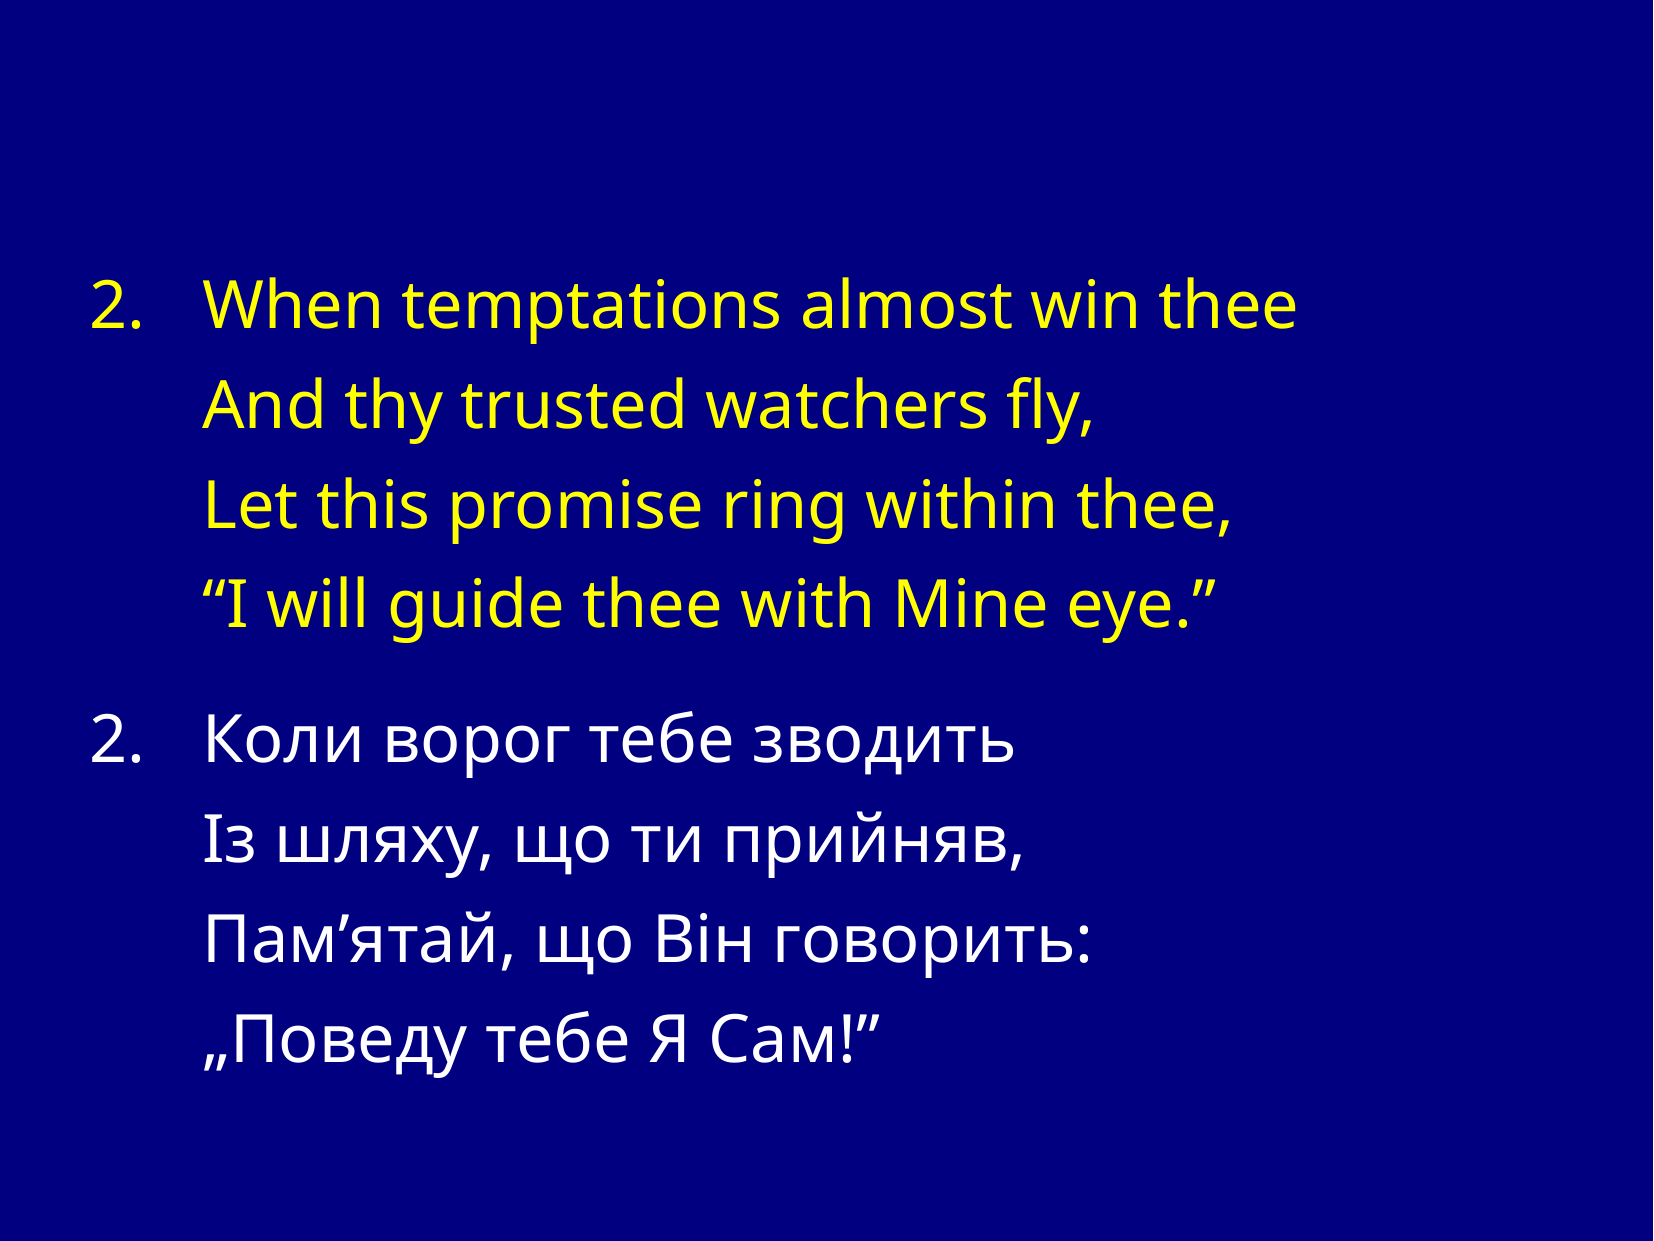

2.	When temptations almost win thee
	And thy trusted watchers fly,
	Let this promise ring within thee,
	“I will guide thee with Mine eye.”
2.	Коли ворог тебе зводить
	Із шляху, що ти прийняв,
	Пам’ятай, що Він говорить:
	„Поведу тебе Я Сам!”